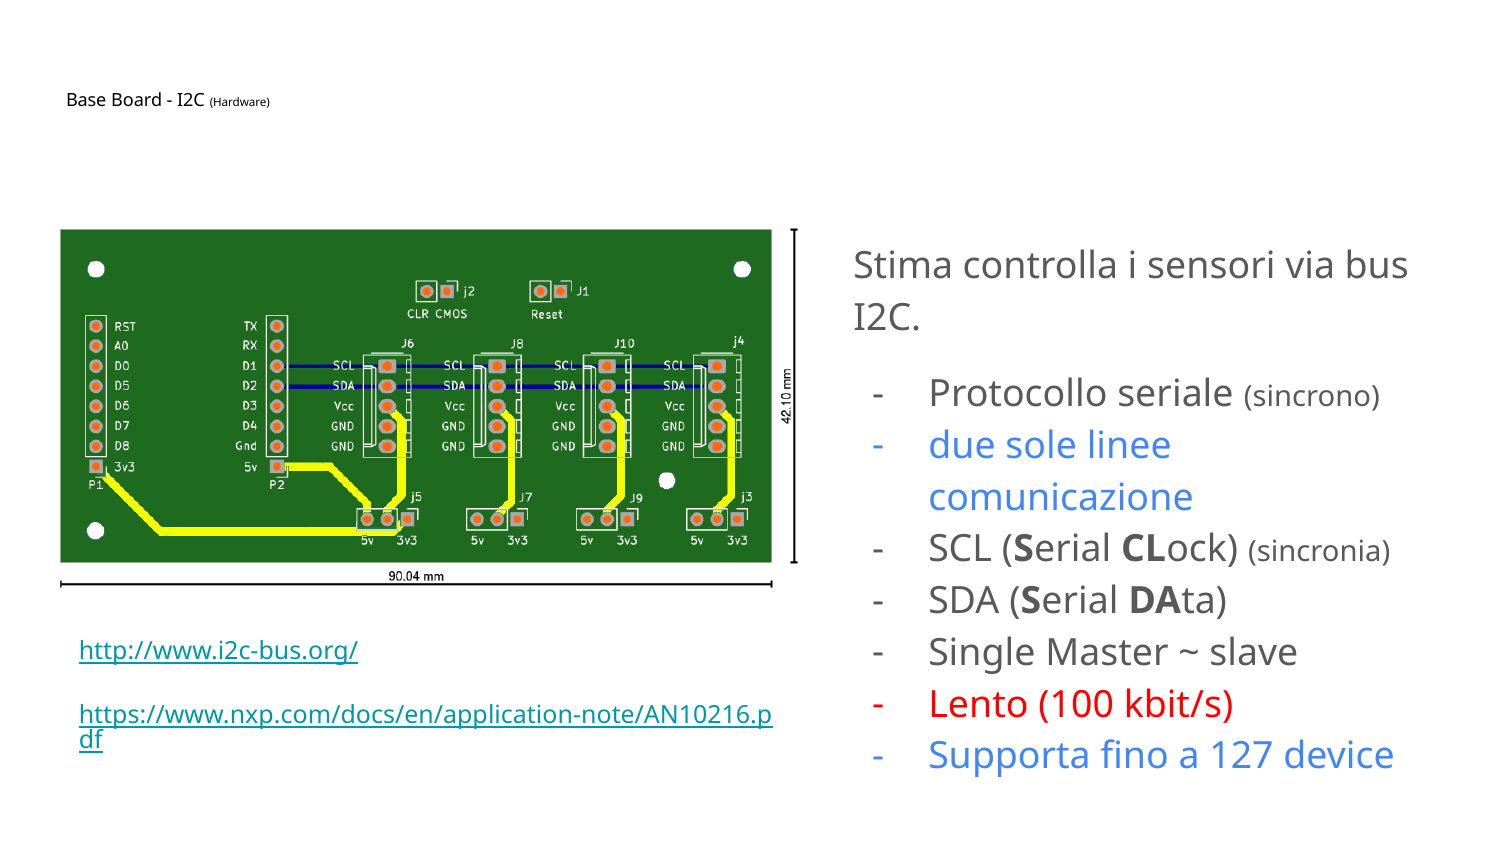

Base Board - I2C (Hardware)
# Stima controlla i sensori via bus I2C.
Protocollo seriale (sincrono)
due sole linee comunicazione
SCL (Serial CLock) (sincronia)
SDA (Serial DAta)
Single Master ~ slave
Lento (100 kbit/s)
Supporta fino a 127 device
http://www.i2c-bus.org/
https://www.nxp.com/docs/en/application-note/AN10216.pdf